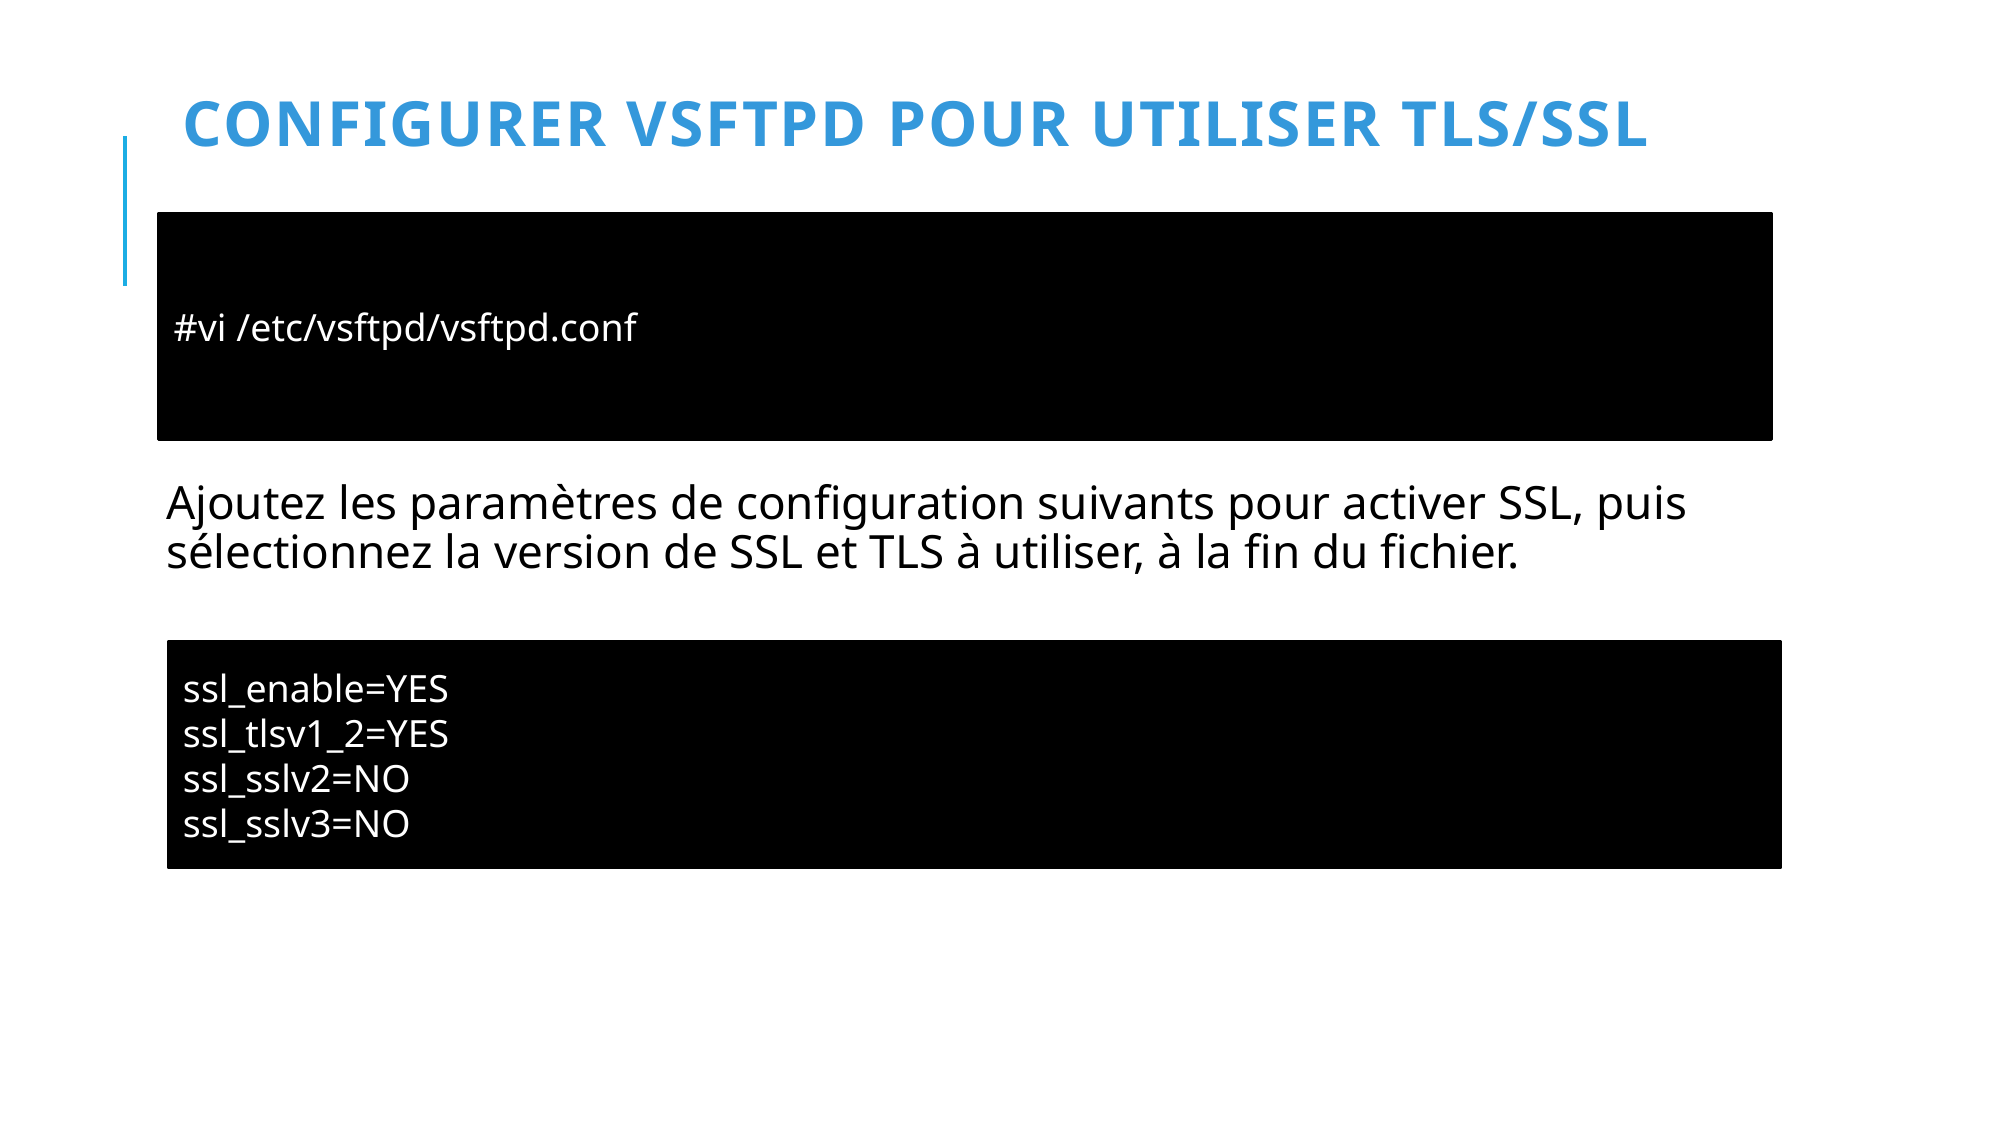

# Configurer VSftpd pour utiliser TLS/ssl
#vi /etc/vsftpd/vsftpd.conf
Ajoutez les paramètres de configuration suivants pour activer SSL, puis sélectionnez la version de SSL et TLS à utiliser, à la fin du fichier.
ssl_enable=YES
ssl_tlsv1_2=YES
ssl_sslv2=NO
ssl_sslv3=NO